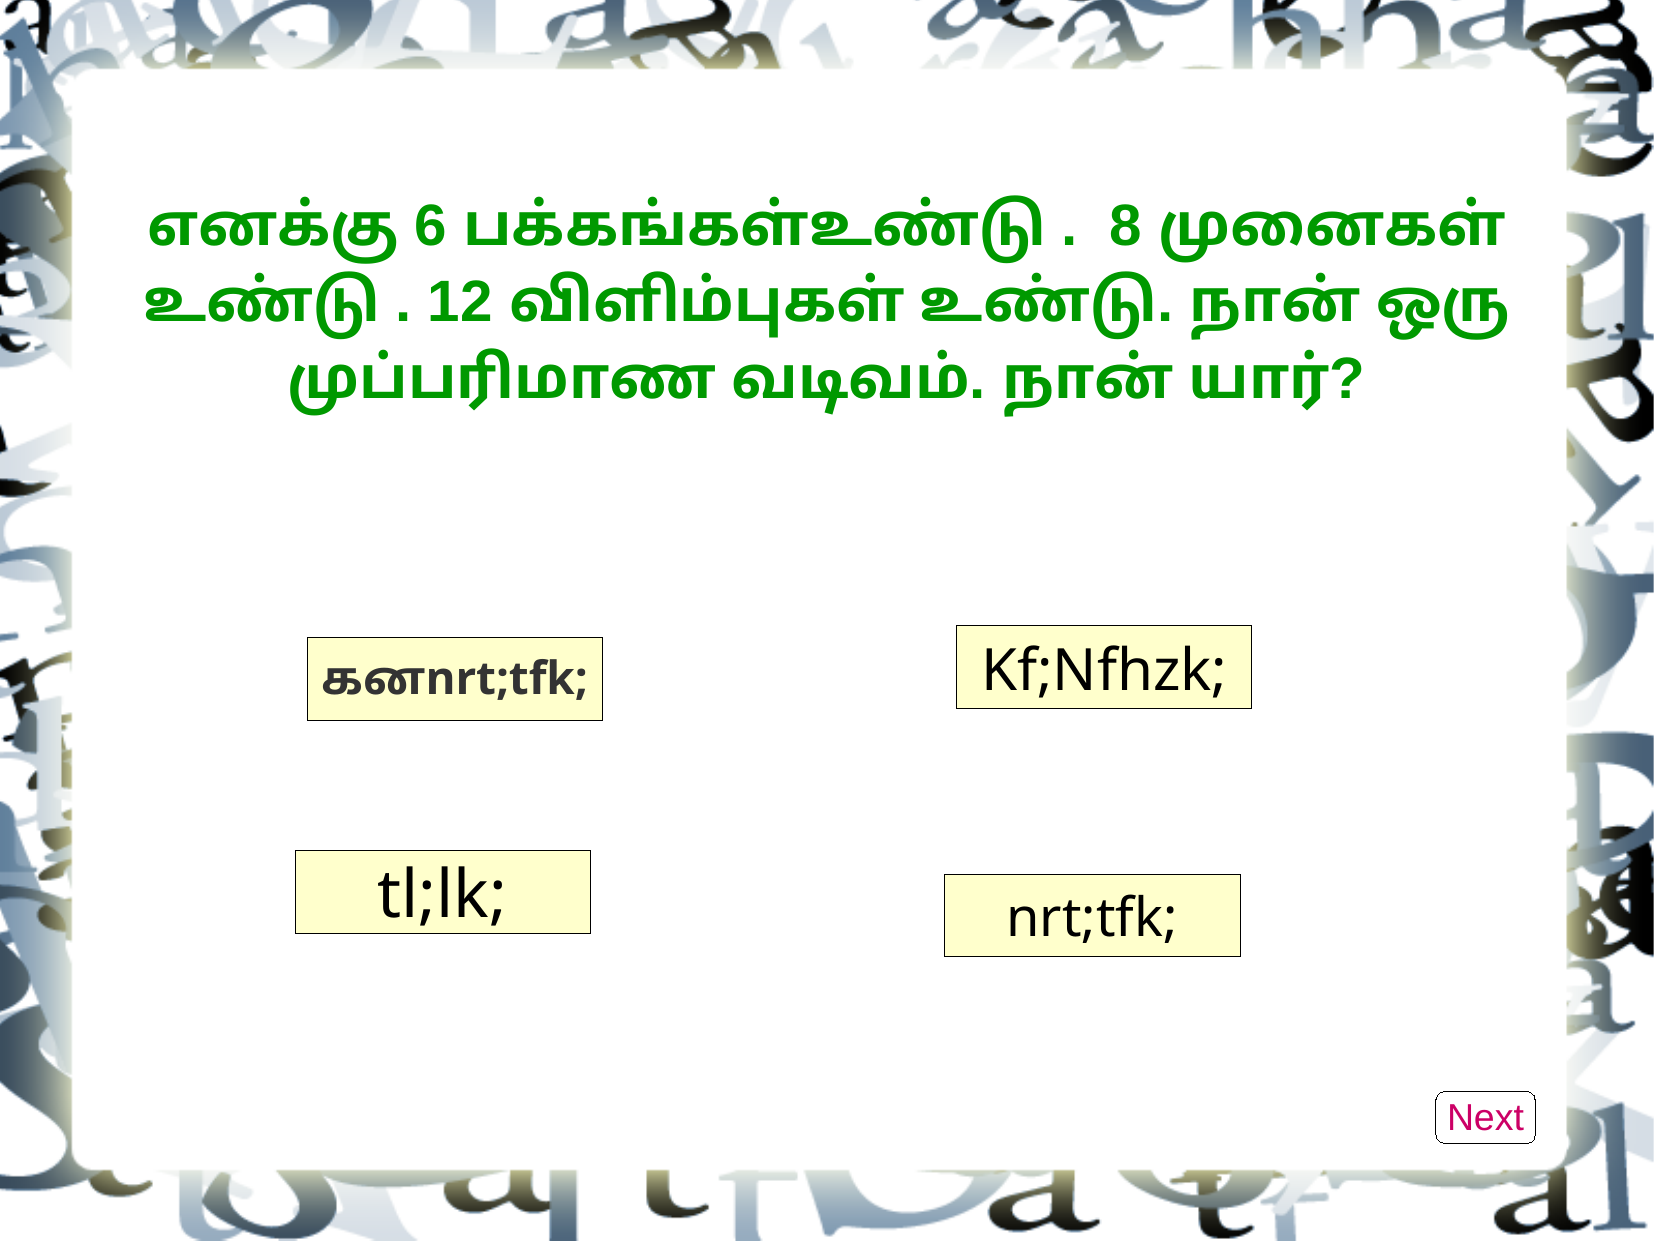

# எனக்கு 6 பக்கங்கள்உண்டு . 8 முனைகள் உண்டு . 12 விளிம்புகள் உண்டு. நான் ஒரு முப்பரிமாண வடிவம். நான் யார்?
Kf;Nfhzk;
கனnrt;tfk;
tl;lk;
nrt;tfk;
Next